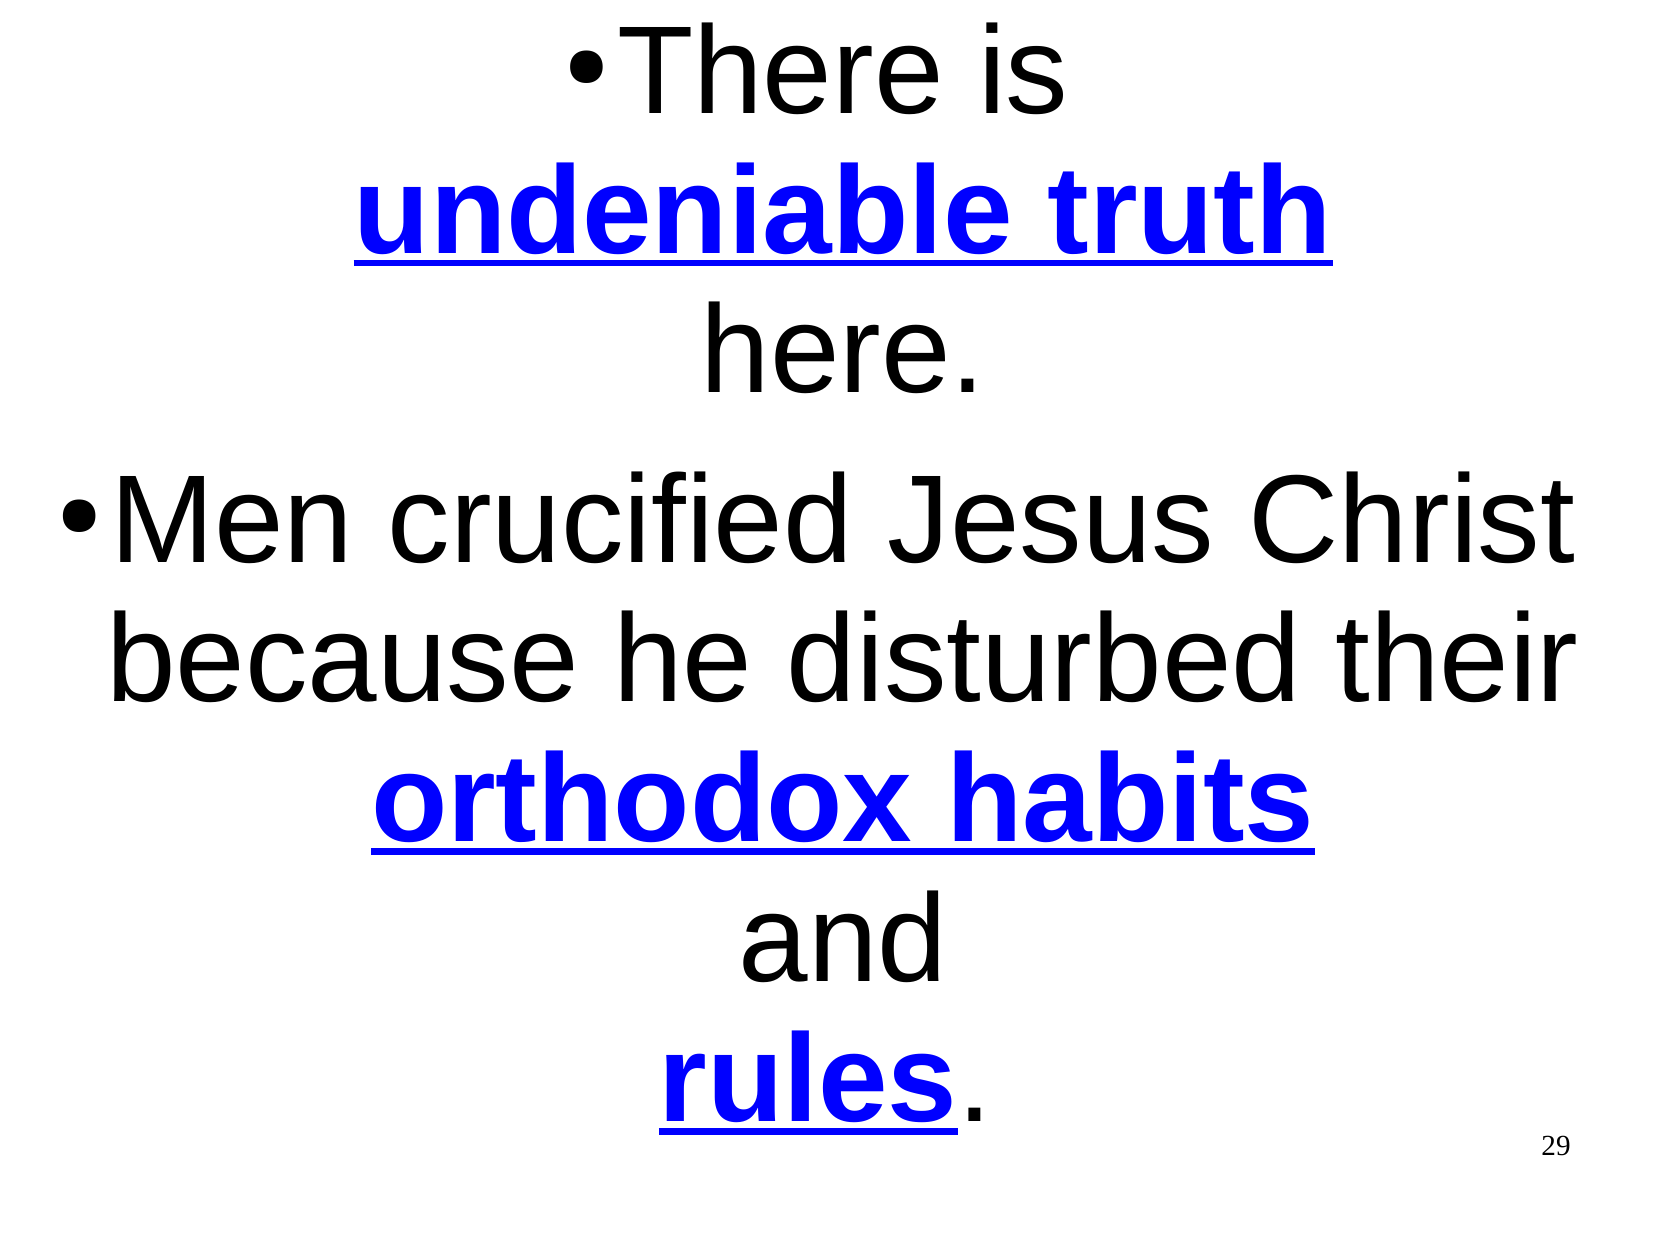

# There is undeniable truth here.
Men crucified Jesus Christ
because he disturbed their
orthodox habits
and
rules.
29